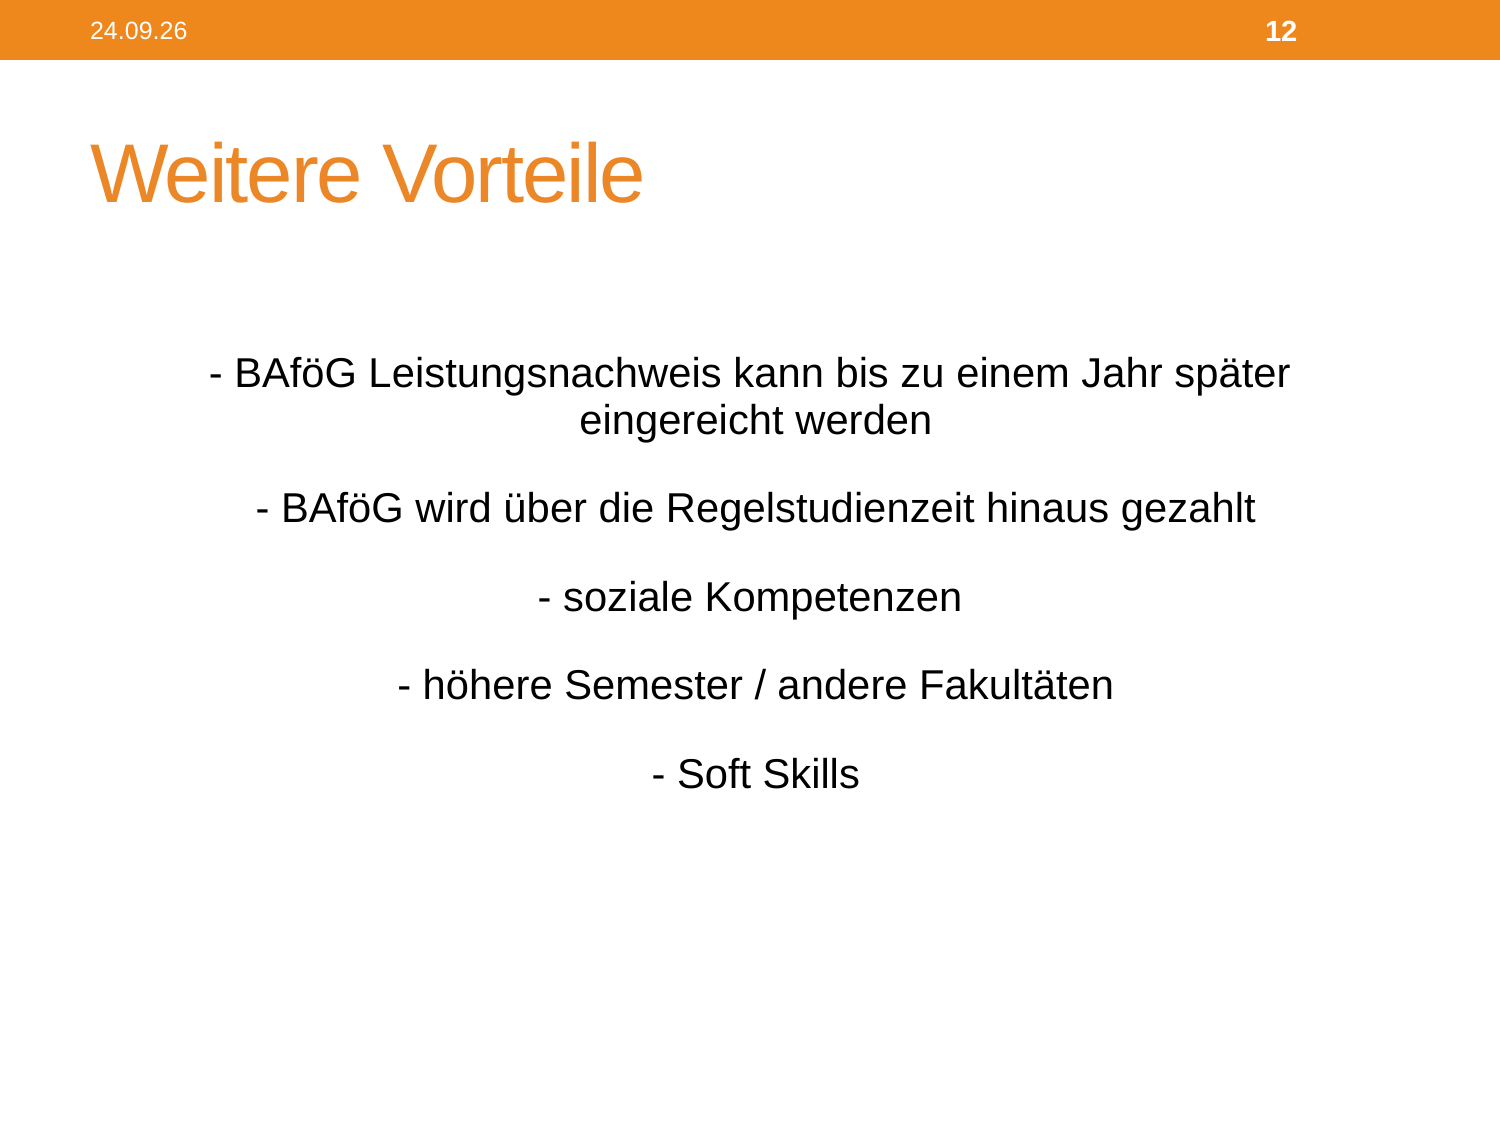

# Weitere Vorteile
- BAföG Leistungsnachweis kann bis zu einem Jahr später
eingereicht werden
- BAföG wird über die Regelstudienzeit hinaus gezahlt
- soziale Kompetenzen
- höhere Semester / andere Fakultäten
- Soft Skills